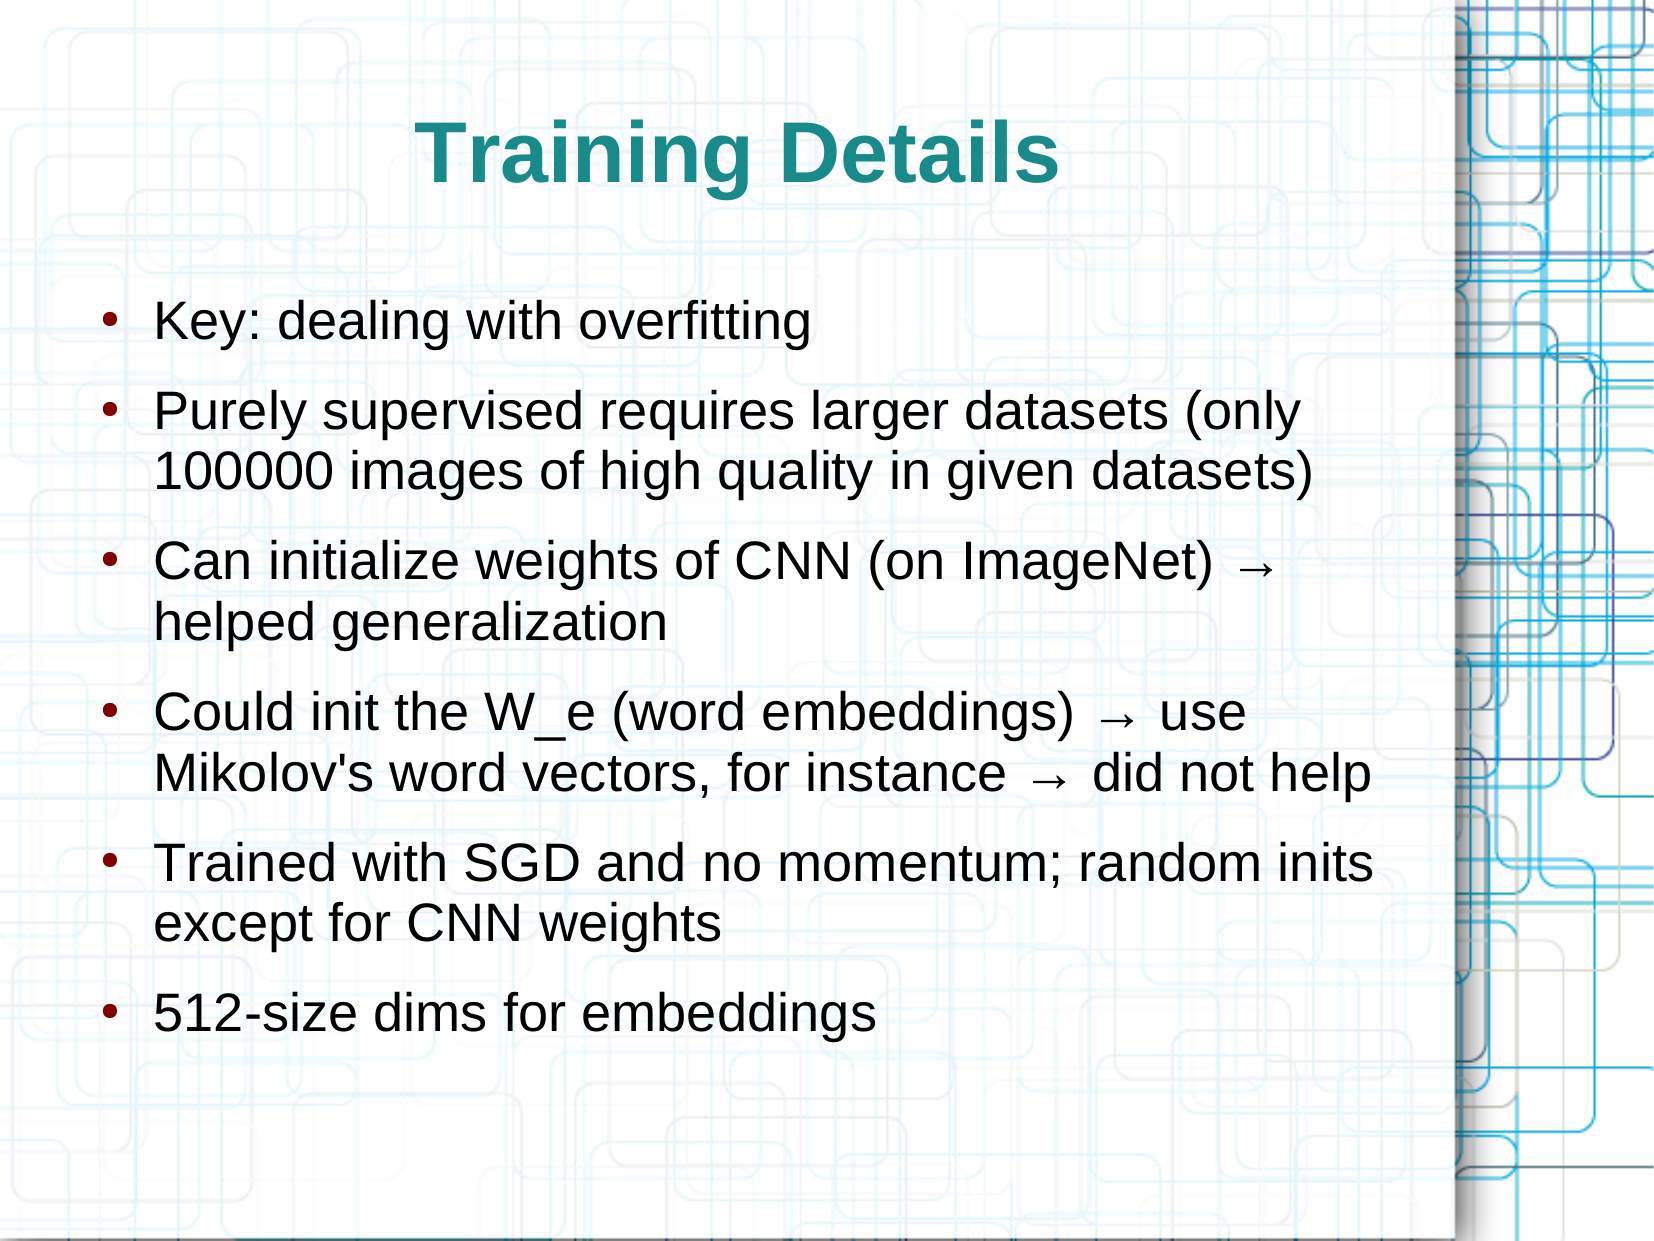

# Training Details
Key: dealing with overfitting
Purely supervised requires larger datasets (only 100000 images of high quality in given datasets)
Can initialize weights of CNN (on ImageNet) → helped generalization
Could init the W_e (word embeddings) → use Mikolov's word vectors, for instance → did not help
Trained with SGD and no momentum; random inits except for CNN weights
512-size dims for embeddings